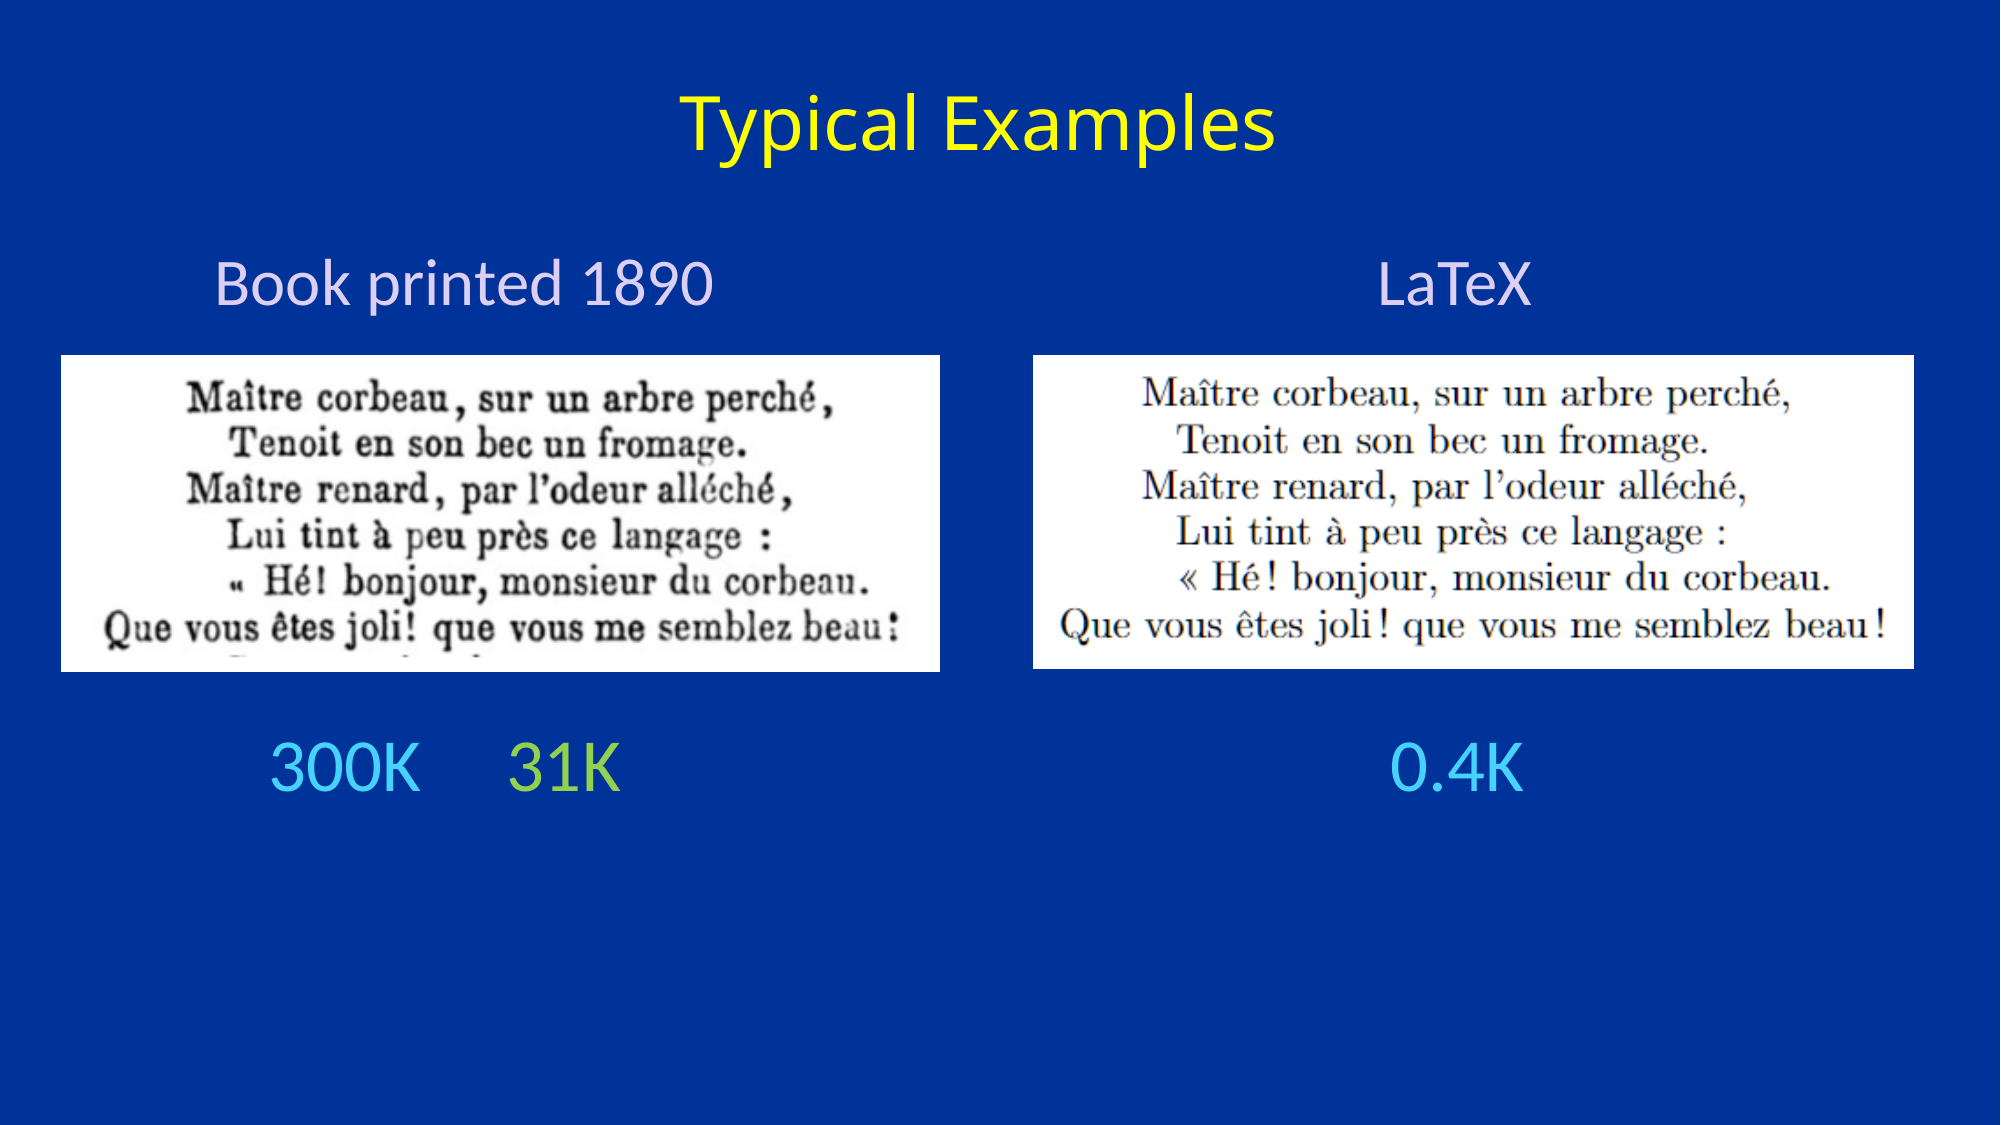

Typical Examples
Book printed 1890
LaTeX
300K     31K
0.4K